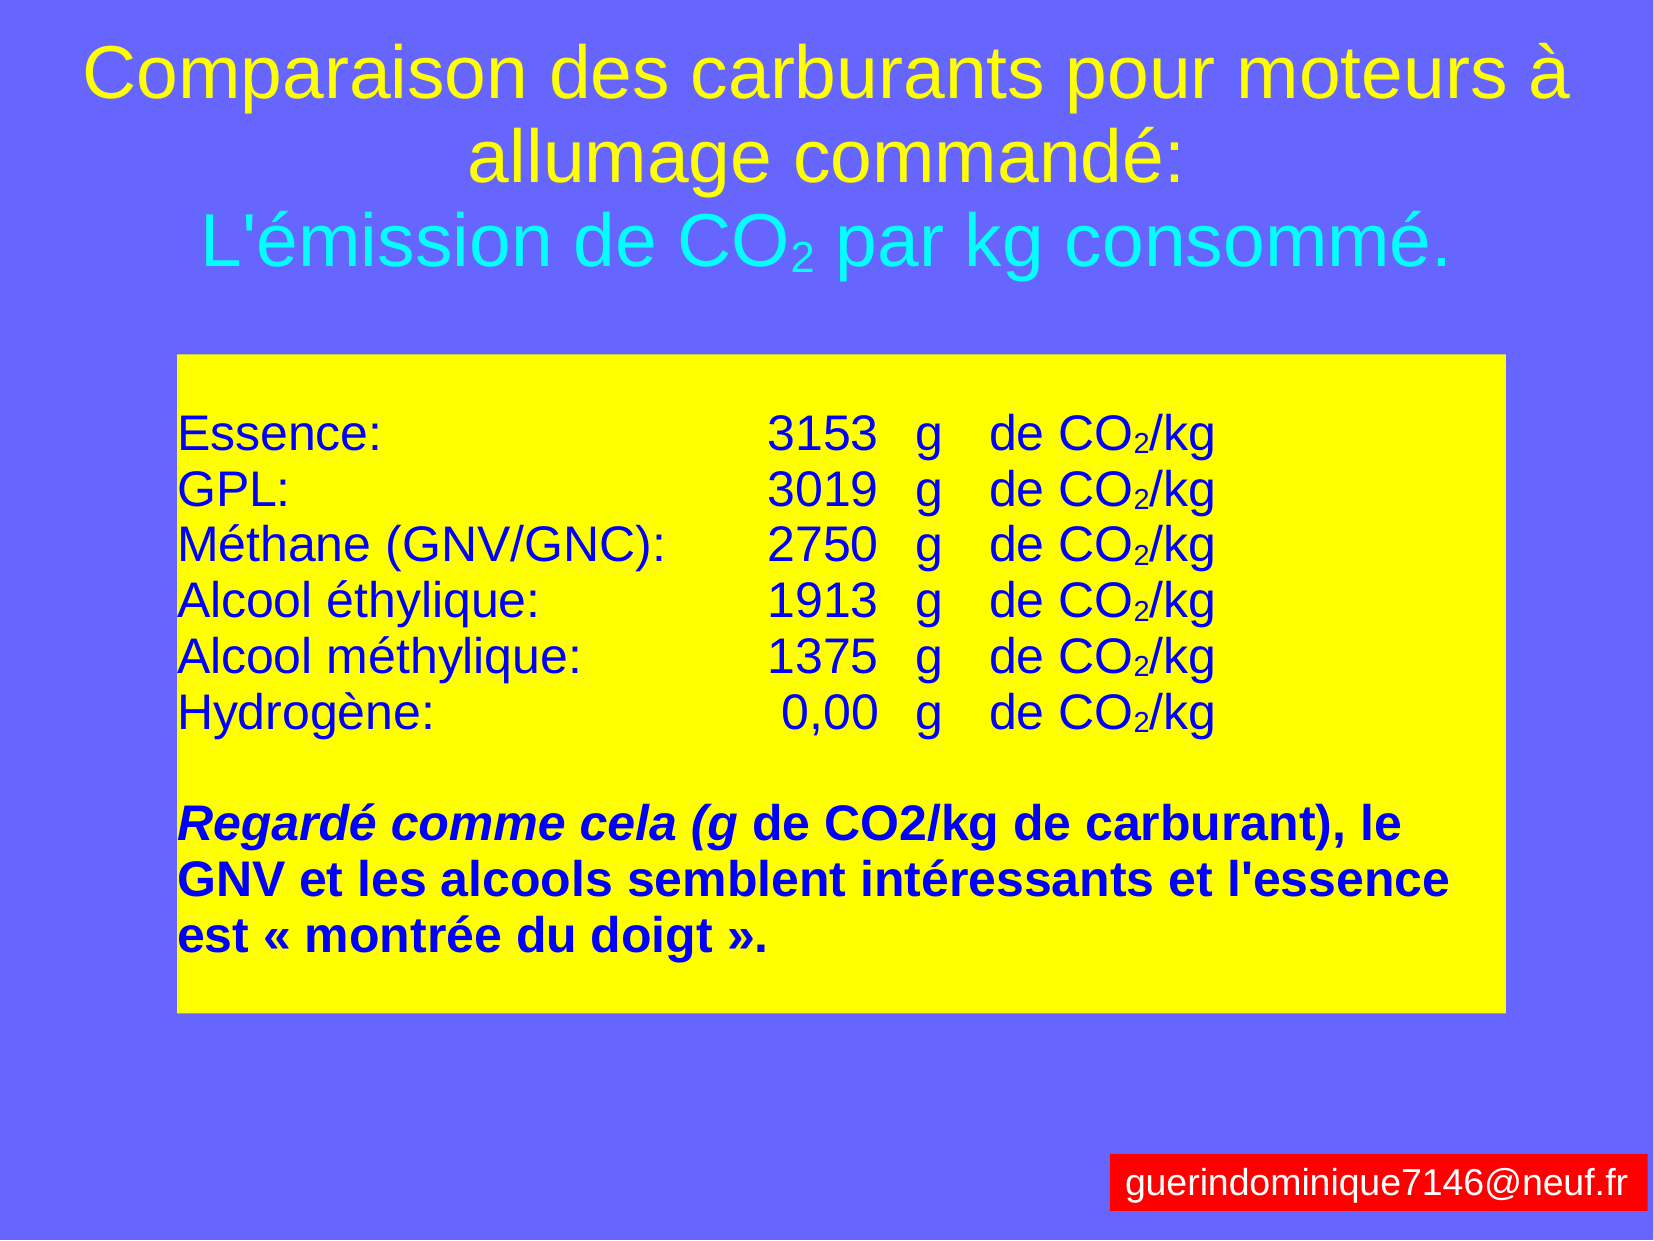

# Comparaison des carburants pour moteurs à allumage commandé: L'émission de CO2 par kg consommé.
Essence:						3153 	g 	de CO2/kg
GPL:							3019 	g	de CO2/kg
Méthane (GNV/GNC):		2750 	g 	de CO2/kg
Alcool éthylique:				1913 	g 	de CO2/kg
Alcool méthylique:			1375 	g 	de CO2/kg
Hydrogène:					 0,00 	g 	de CO2/kg
Regardé comme cela (g de CO2/kg de carburant), le GNV et les alcools semblent intéressants et l'essence est « montrée du doigt ».
guerindominique7146@neuf.fr